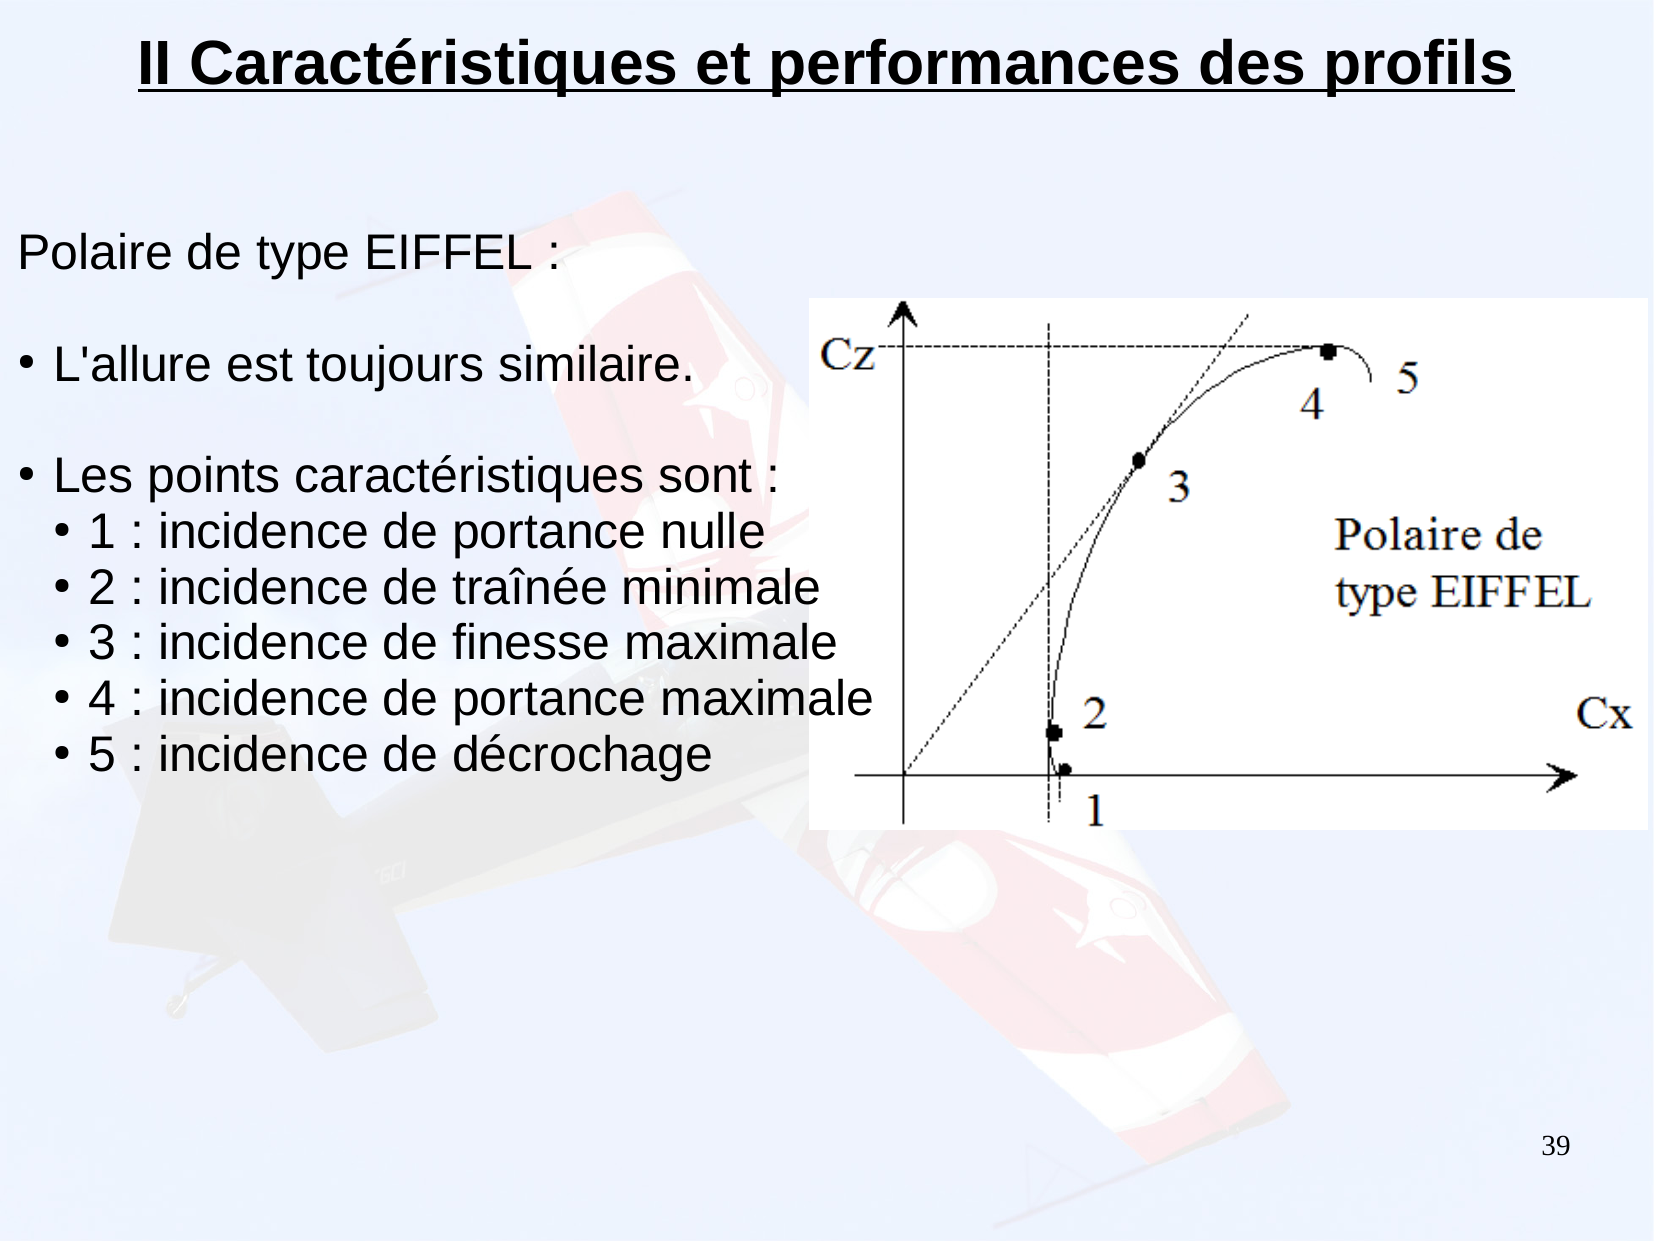

# II Caractéristiques et performances des profils
Polaire de type EIFFEL :
L'allure est toujours similaire.
Les points caractéristiques sont :
1 : incidence de portance nulle
2 : incidence de traînée minimale
3 : incidence de finesse maximale
4 : incidence de portance maximale
5 : incidence de décrochage
39